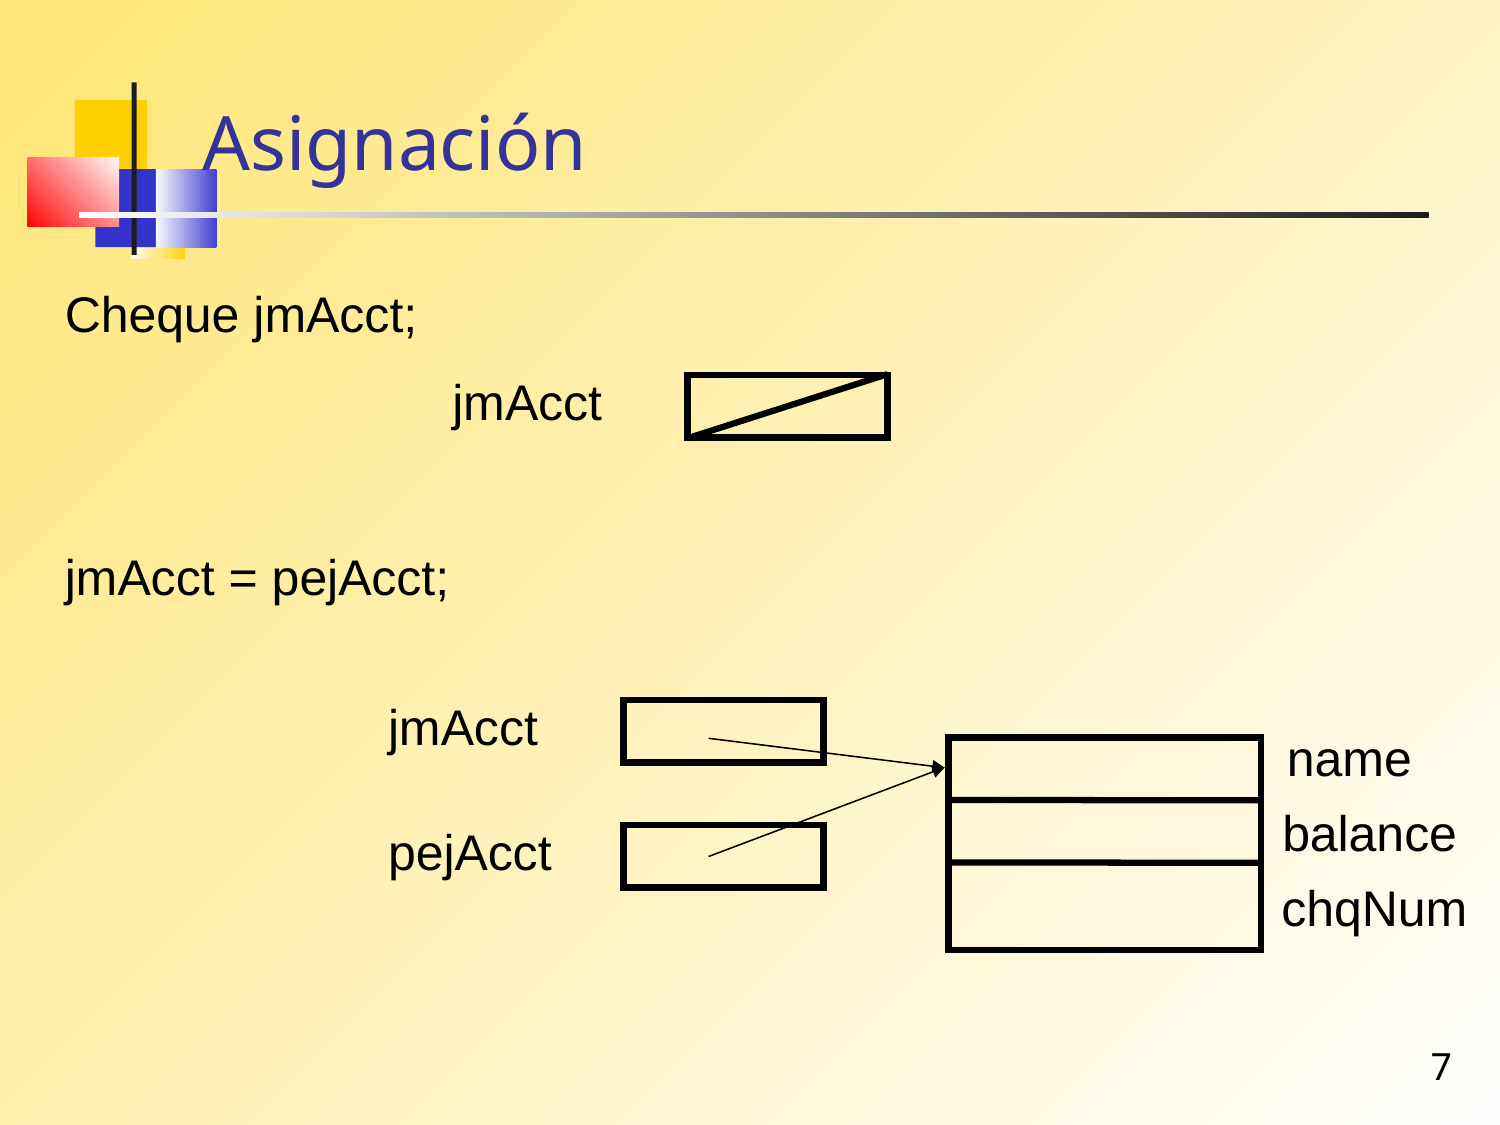

# Asignación
Cheque jmAcct;
jmAcct
jmAcct = pejAcct;
jmAcct
name
balance
pejAcct
chqNum
7